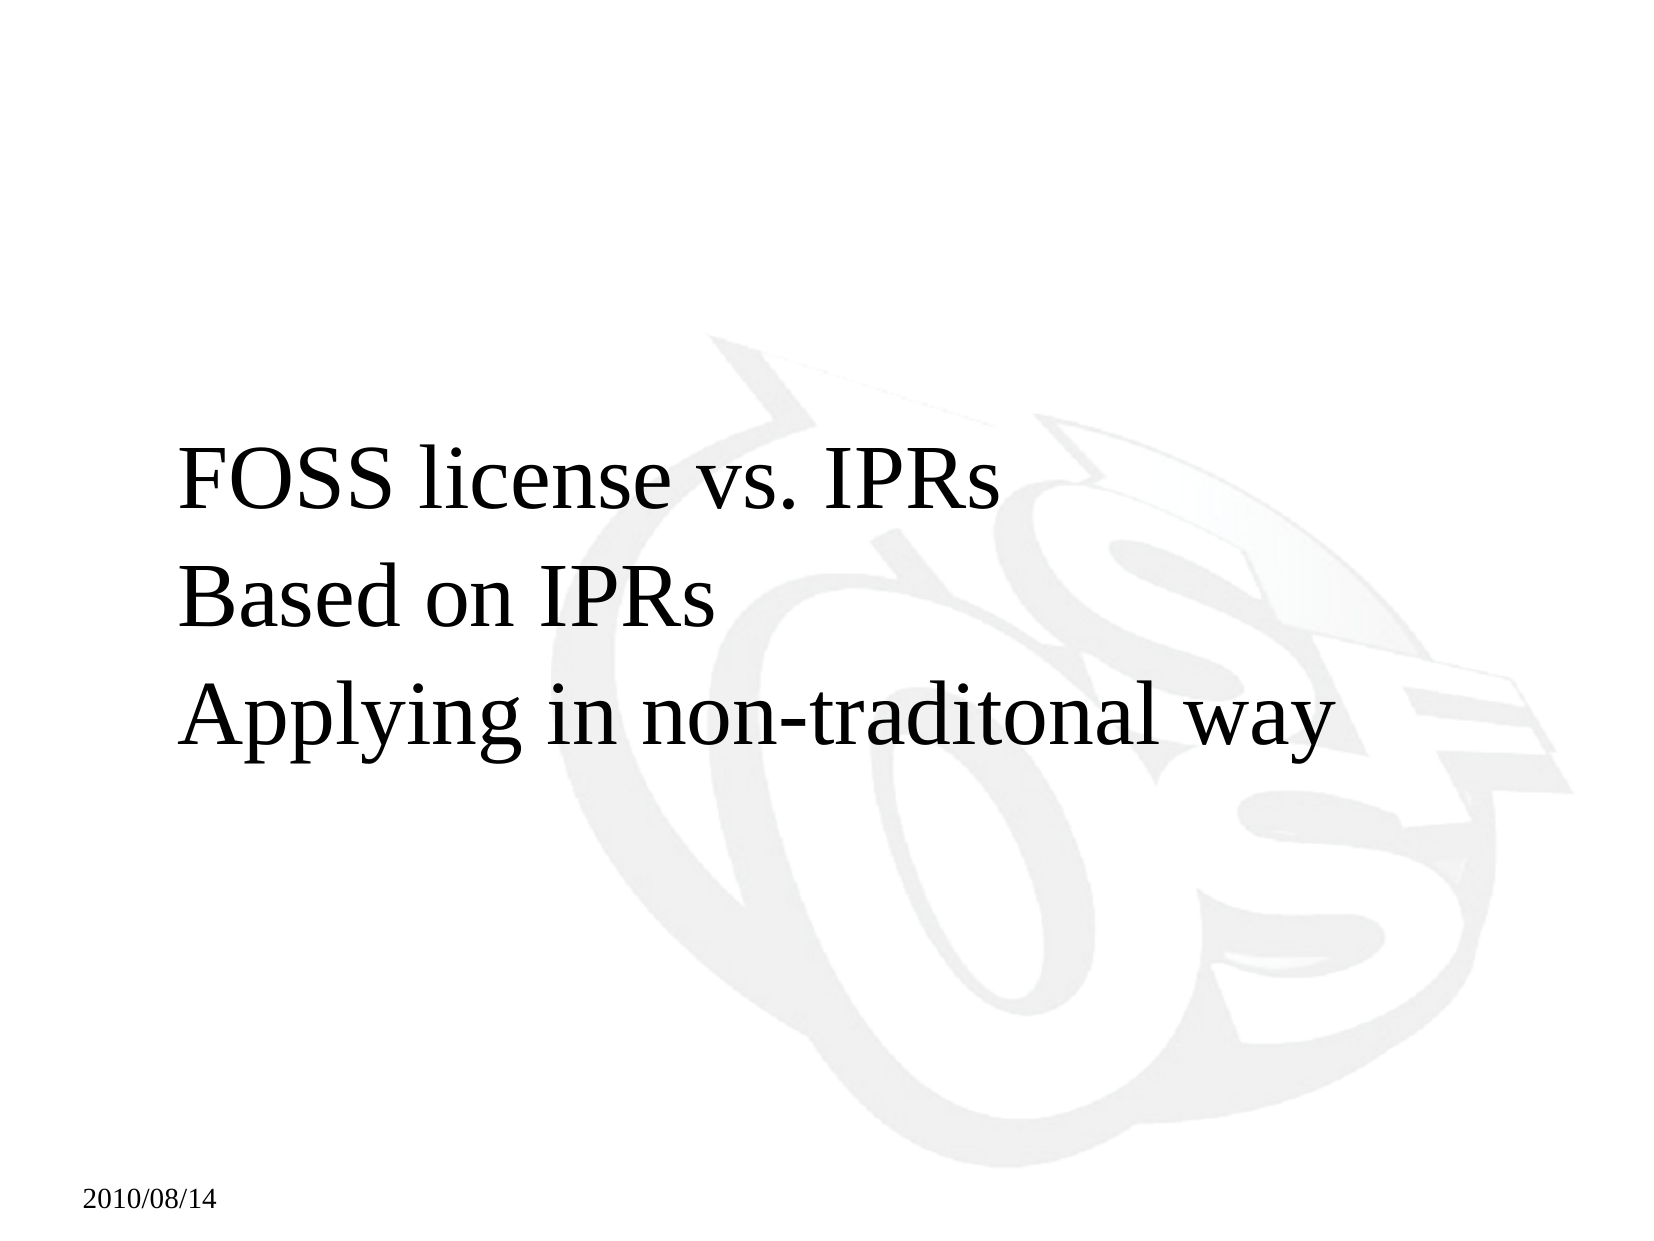

FOSS license vs. IPRs
# Based on IPRs
Applying in non-traditonal way
2010/08/14